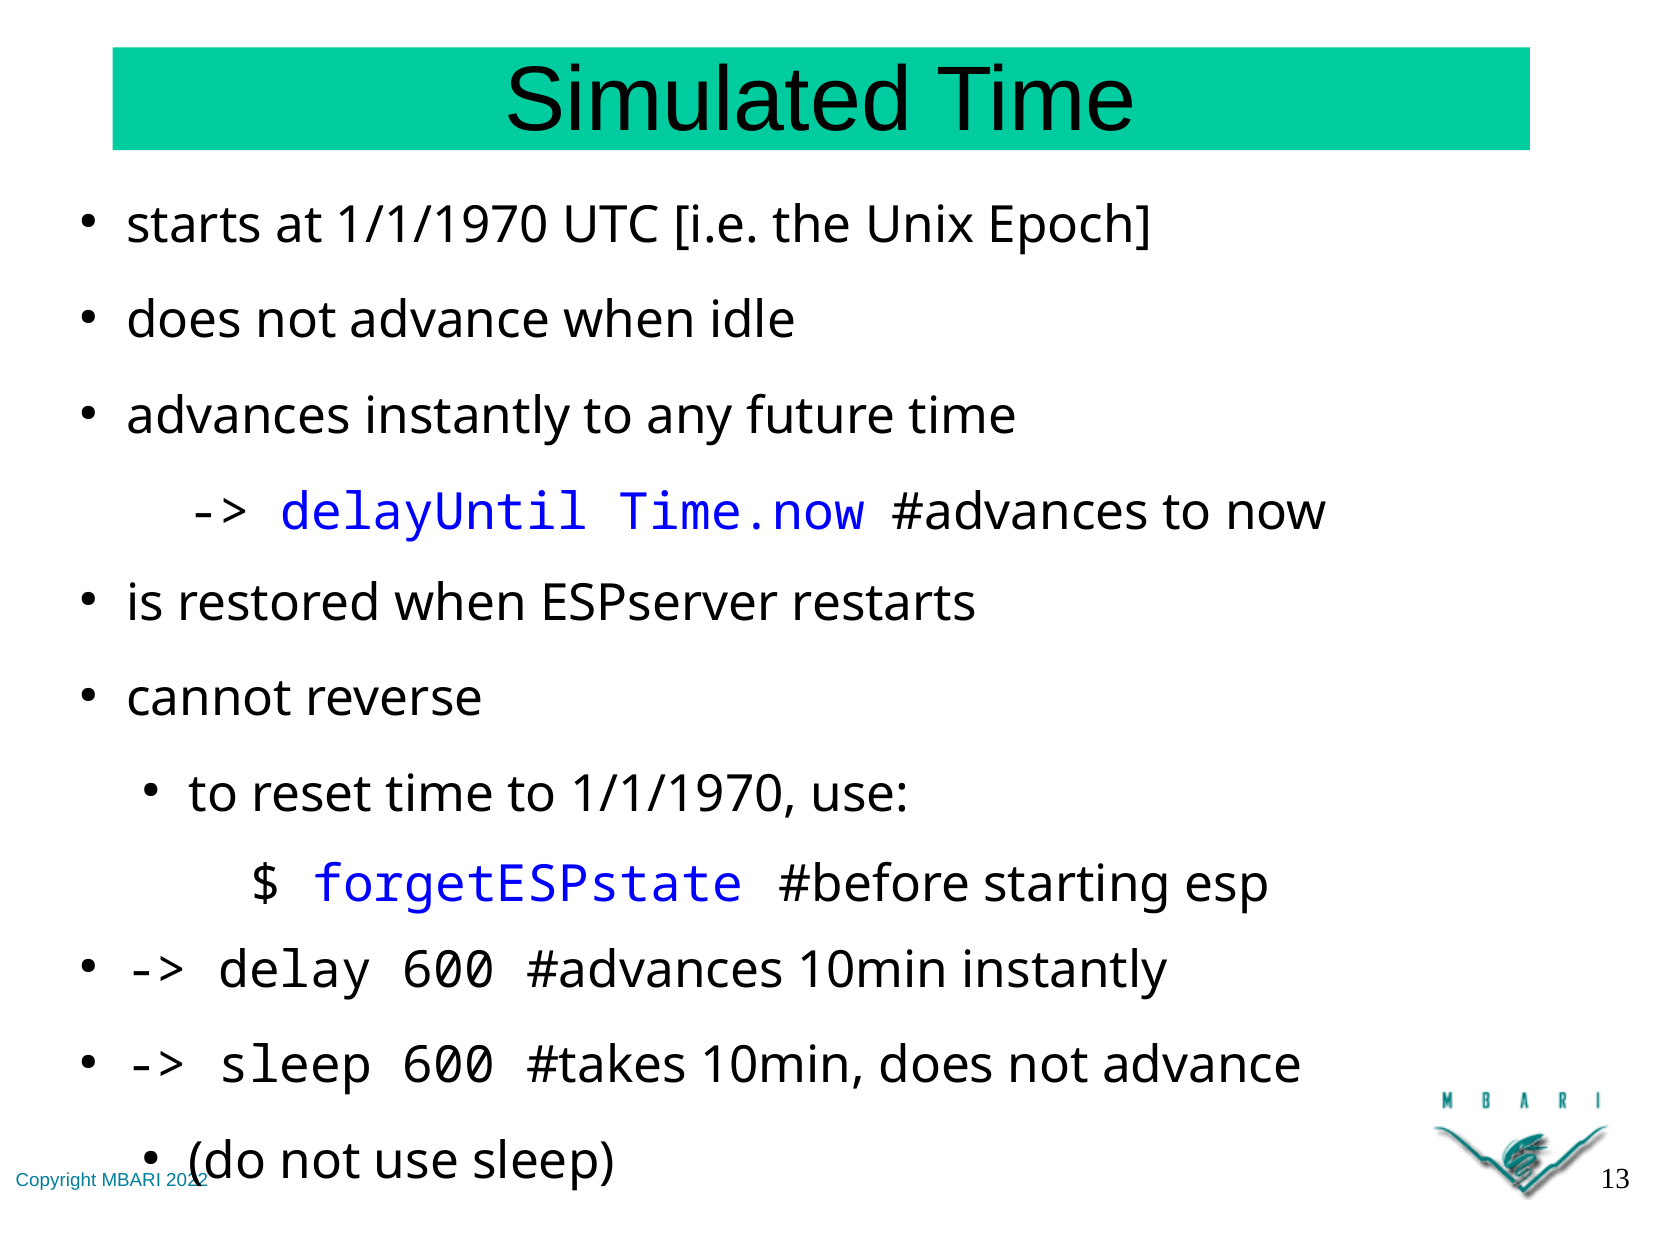

# Simulated Time
starts at 1/1/1970 UTC [i.e. the Unix Epoch]
does not advance when idle
advances instantly to any future time
-> delayUntil Time.now #advances to now
is restored when ESPserver restarts
cannot reverse
to reset time to 1/1/1970, use:
$ forgetESPstate	#before starting esp
-> delay 600 #advances 10min instantly
-> sleep 600 #takes 10min, does not advance
(do not use sleep)